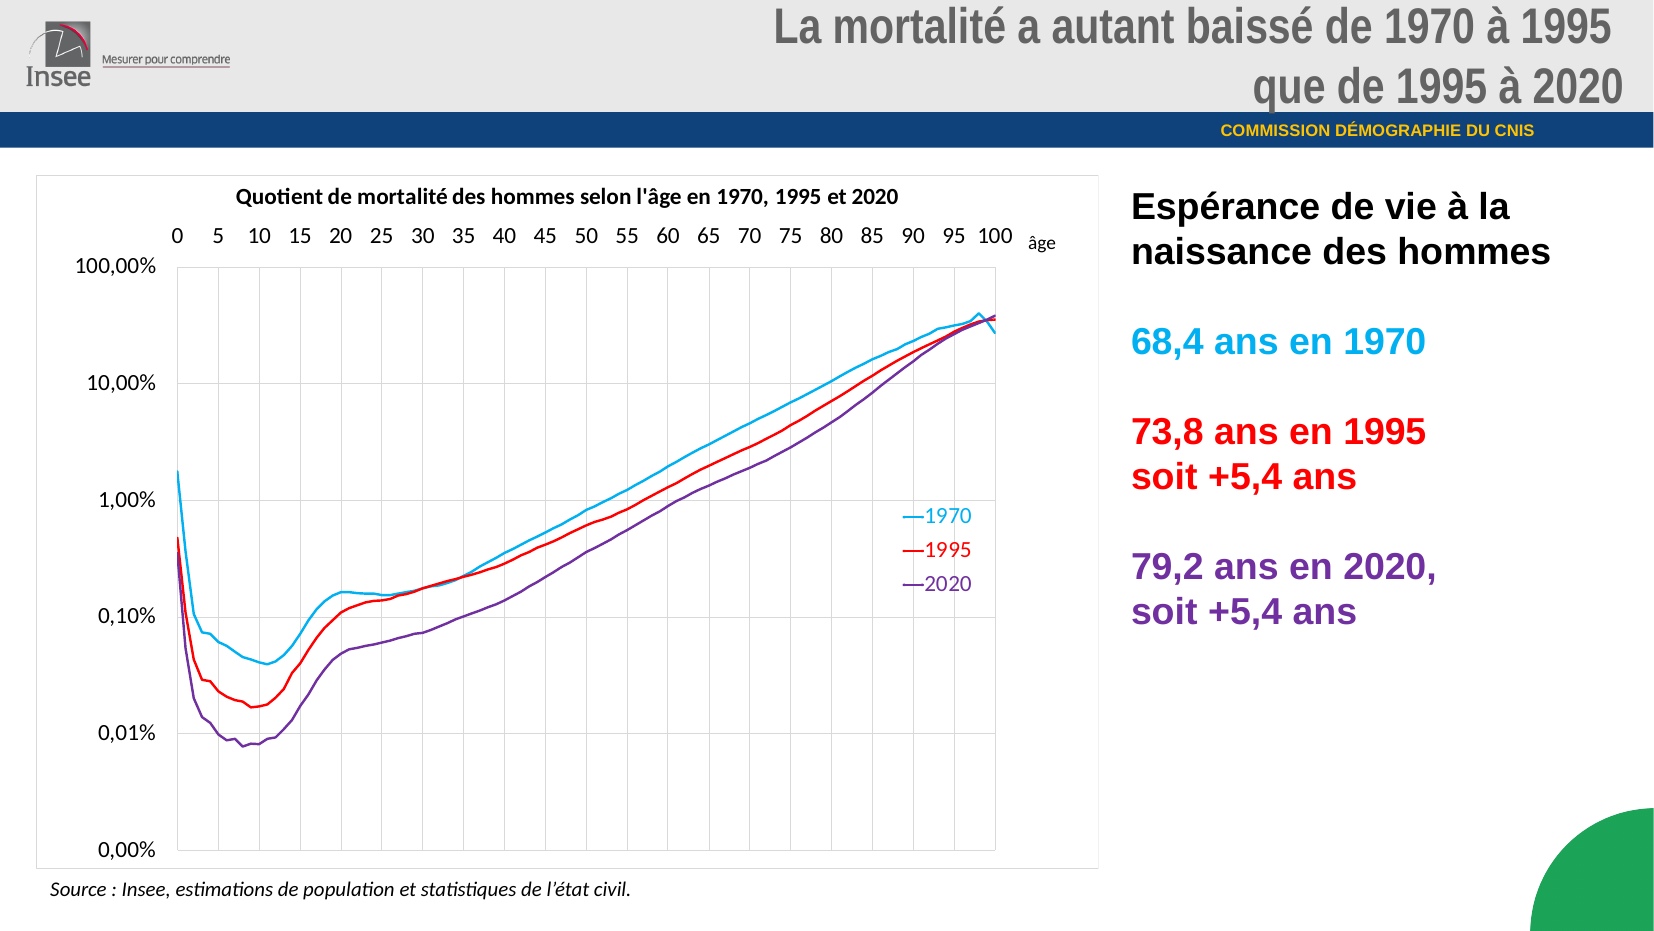

# La mortalité a autant baissé de 1970 à 1995 que de 1995 à 2020
Commission démographie du Cnis
Espérance de vie à la naissance des hommes
68,4 ans en 1970
73,8 ans en 1995
soit +5,4 ans
79,2 ans en 2020,
soit +5,4 ans
Source : Insee, estimations de population et statistiques de l’état civil.